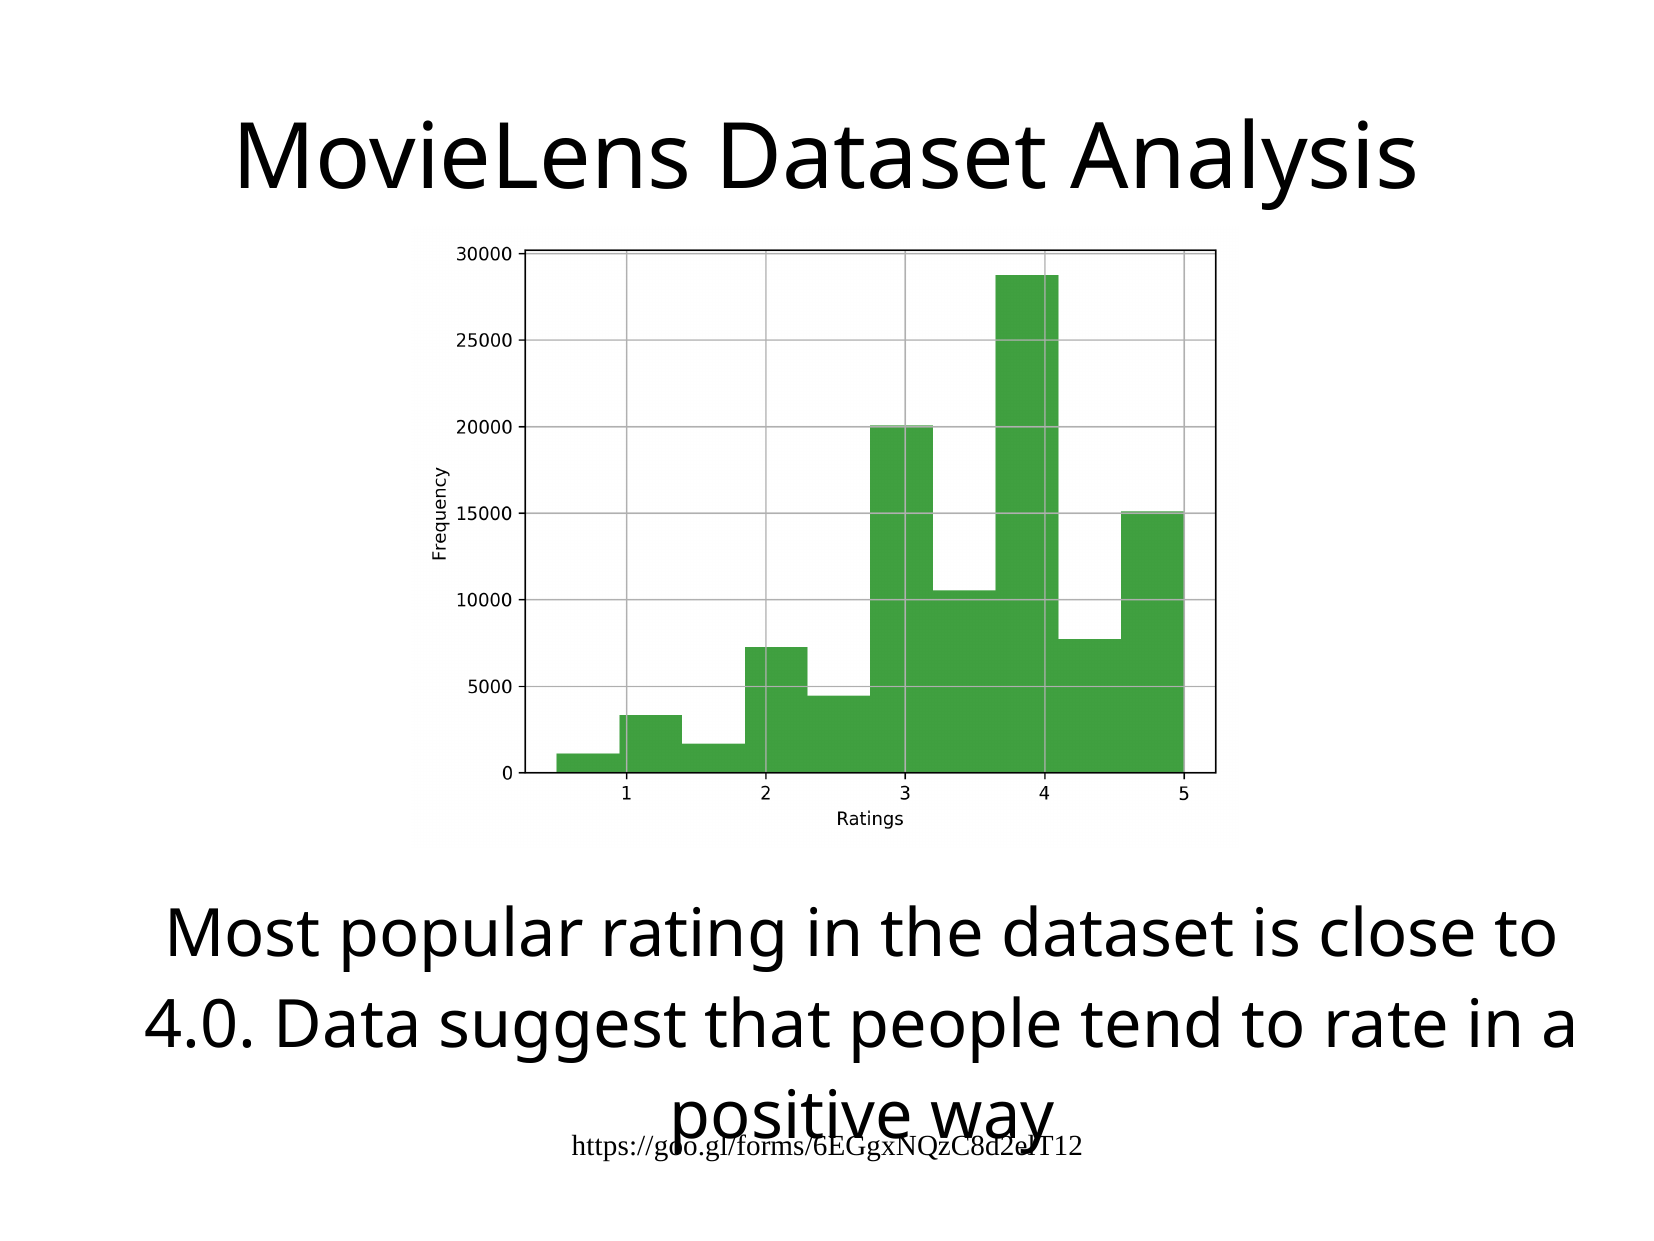

# MovieLens Dataset Analysis
Most popular rating in the dataset is close to 4.0. Data suggest that people tend to rate in a positive way
https://goo.gl/forms/6EGgxNQzC8d2elT12